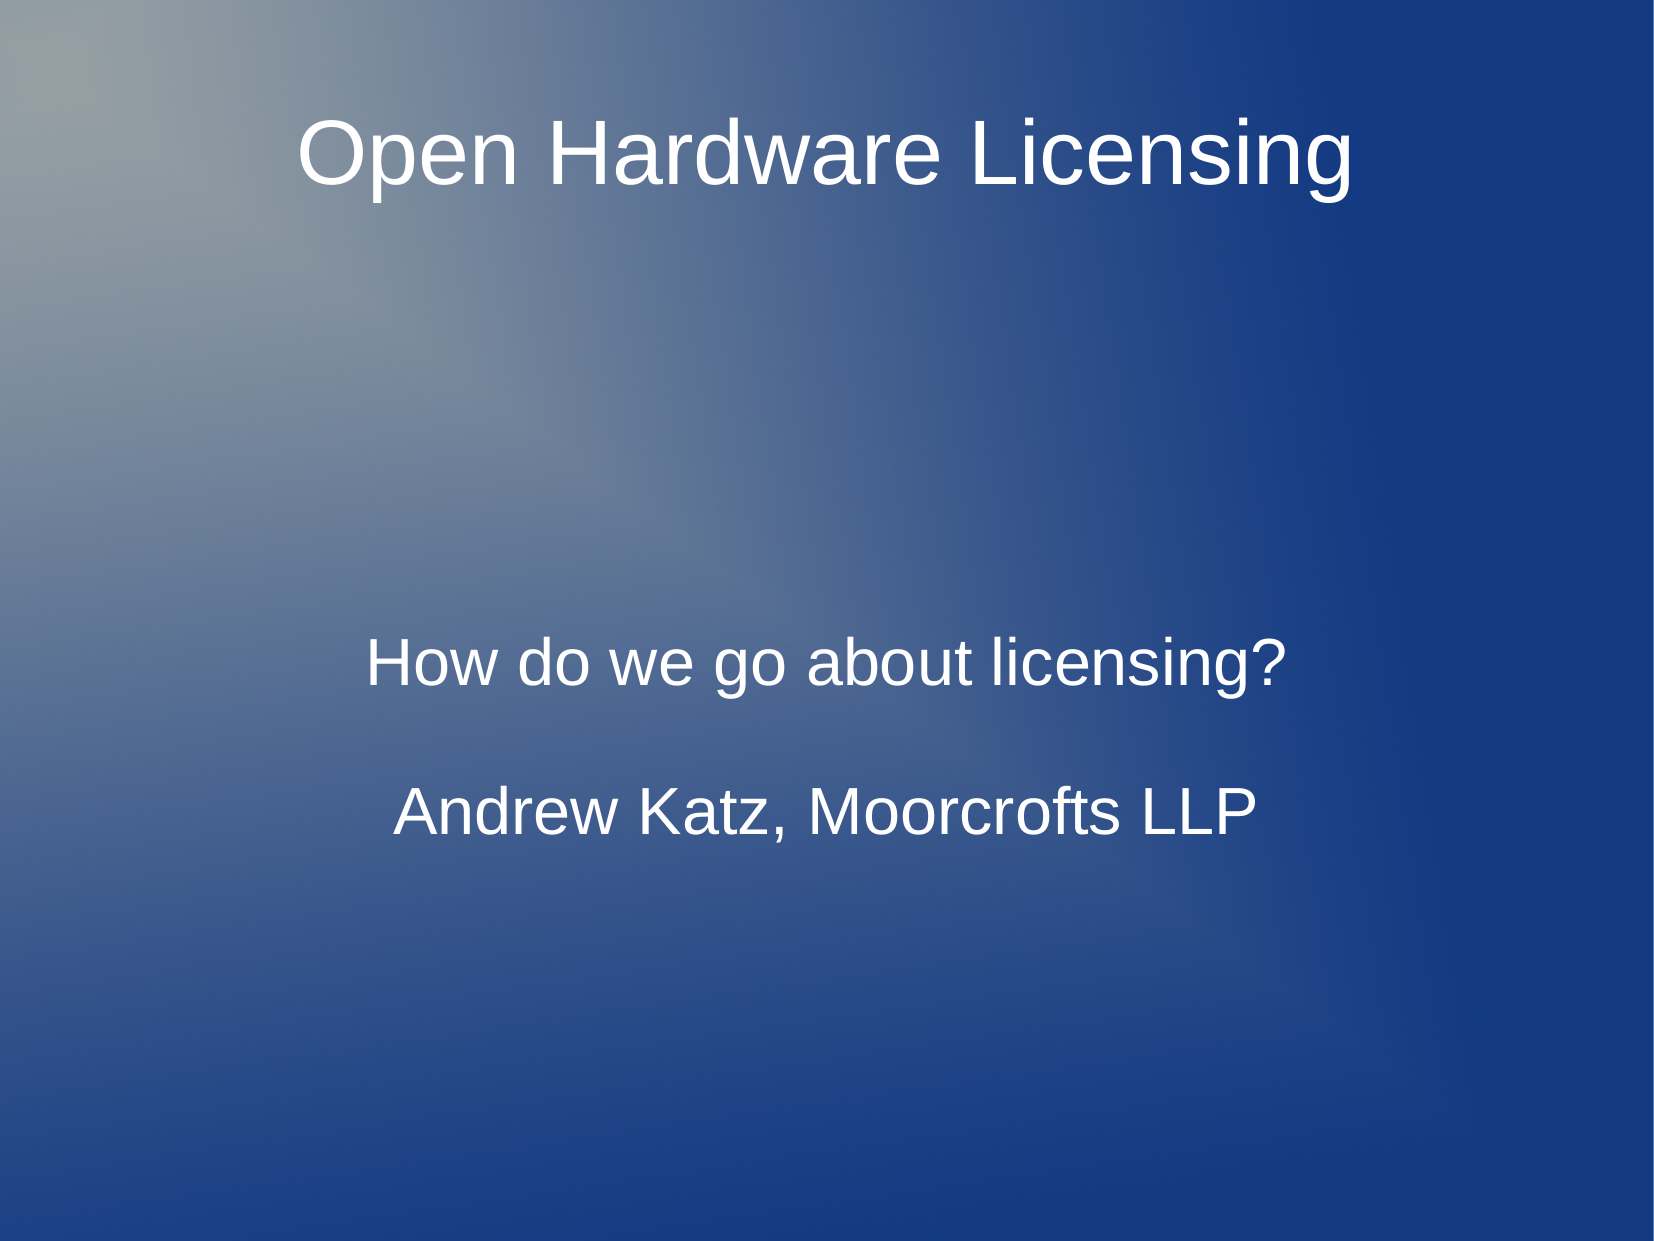

# Open Hardware Licensing
How do we go about licensing?
Andrew Katz, Moorcrofts LLP